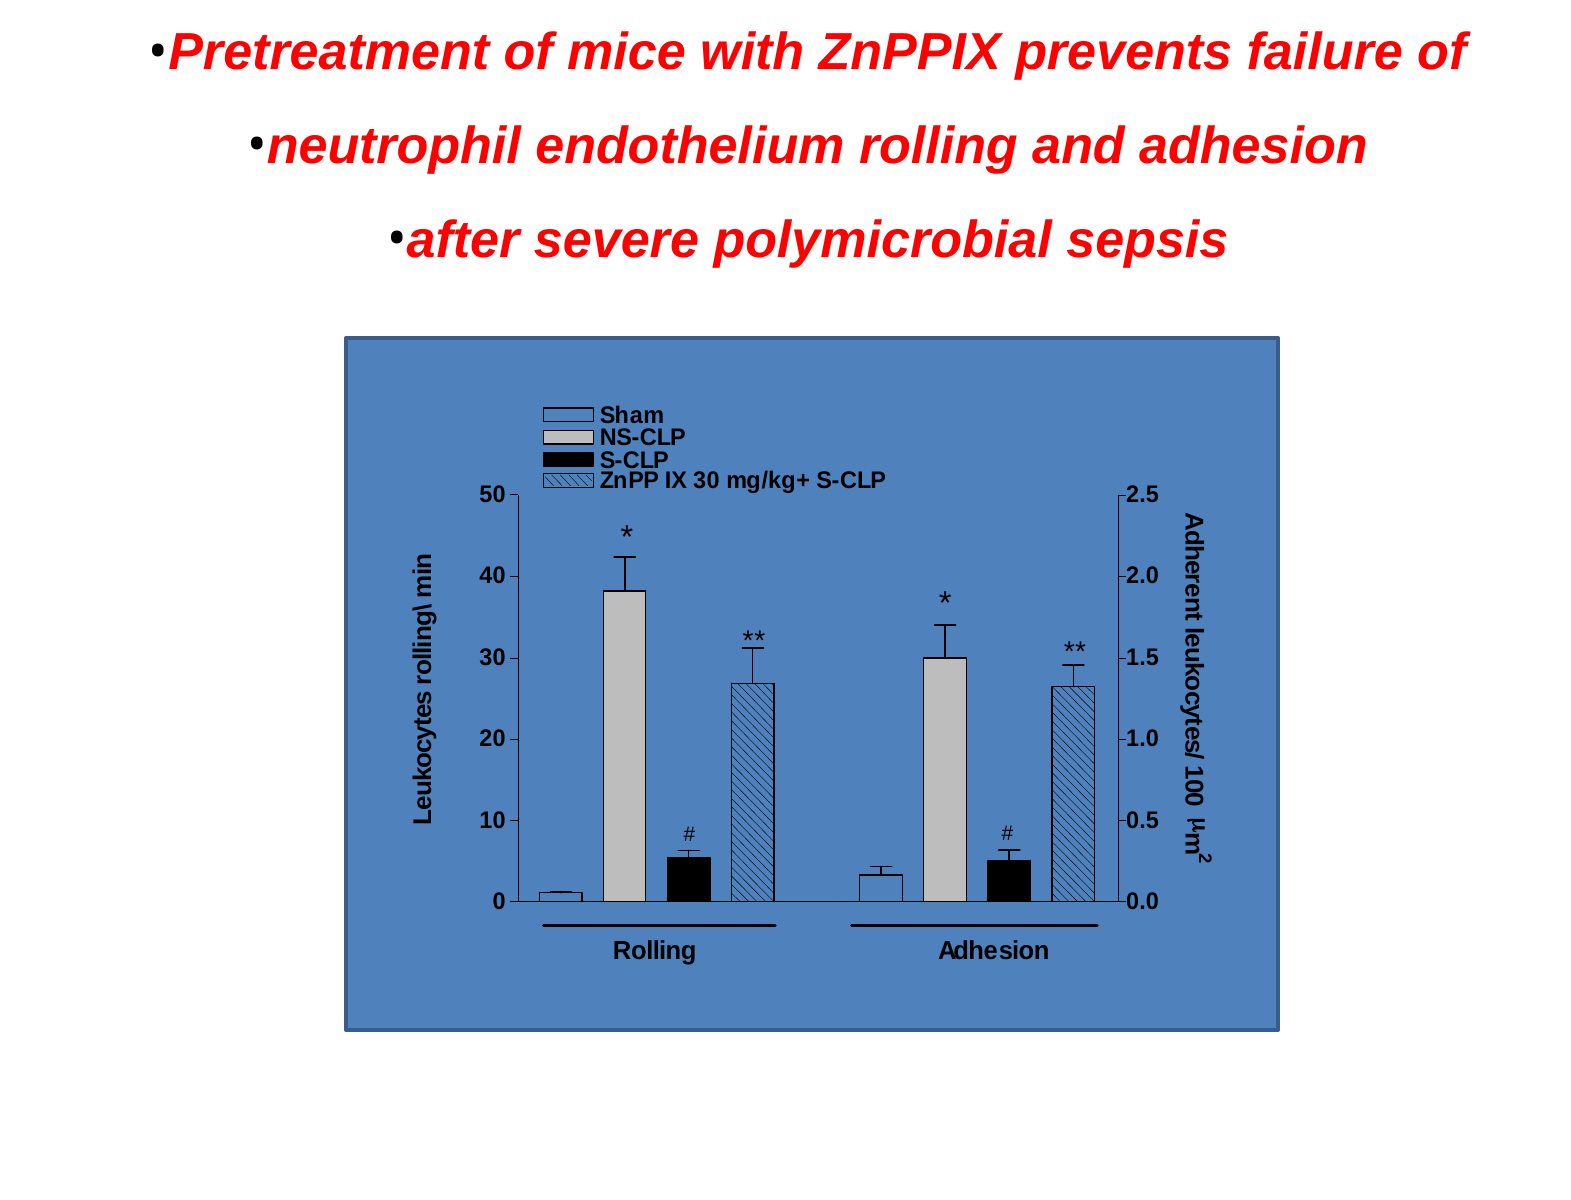

Pretreatment of mice with ZnPPIX prevents failure of
neutrophil endothelium rolling and adhesion
after severe polymicrobial sepsis